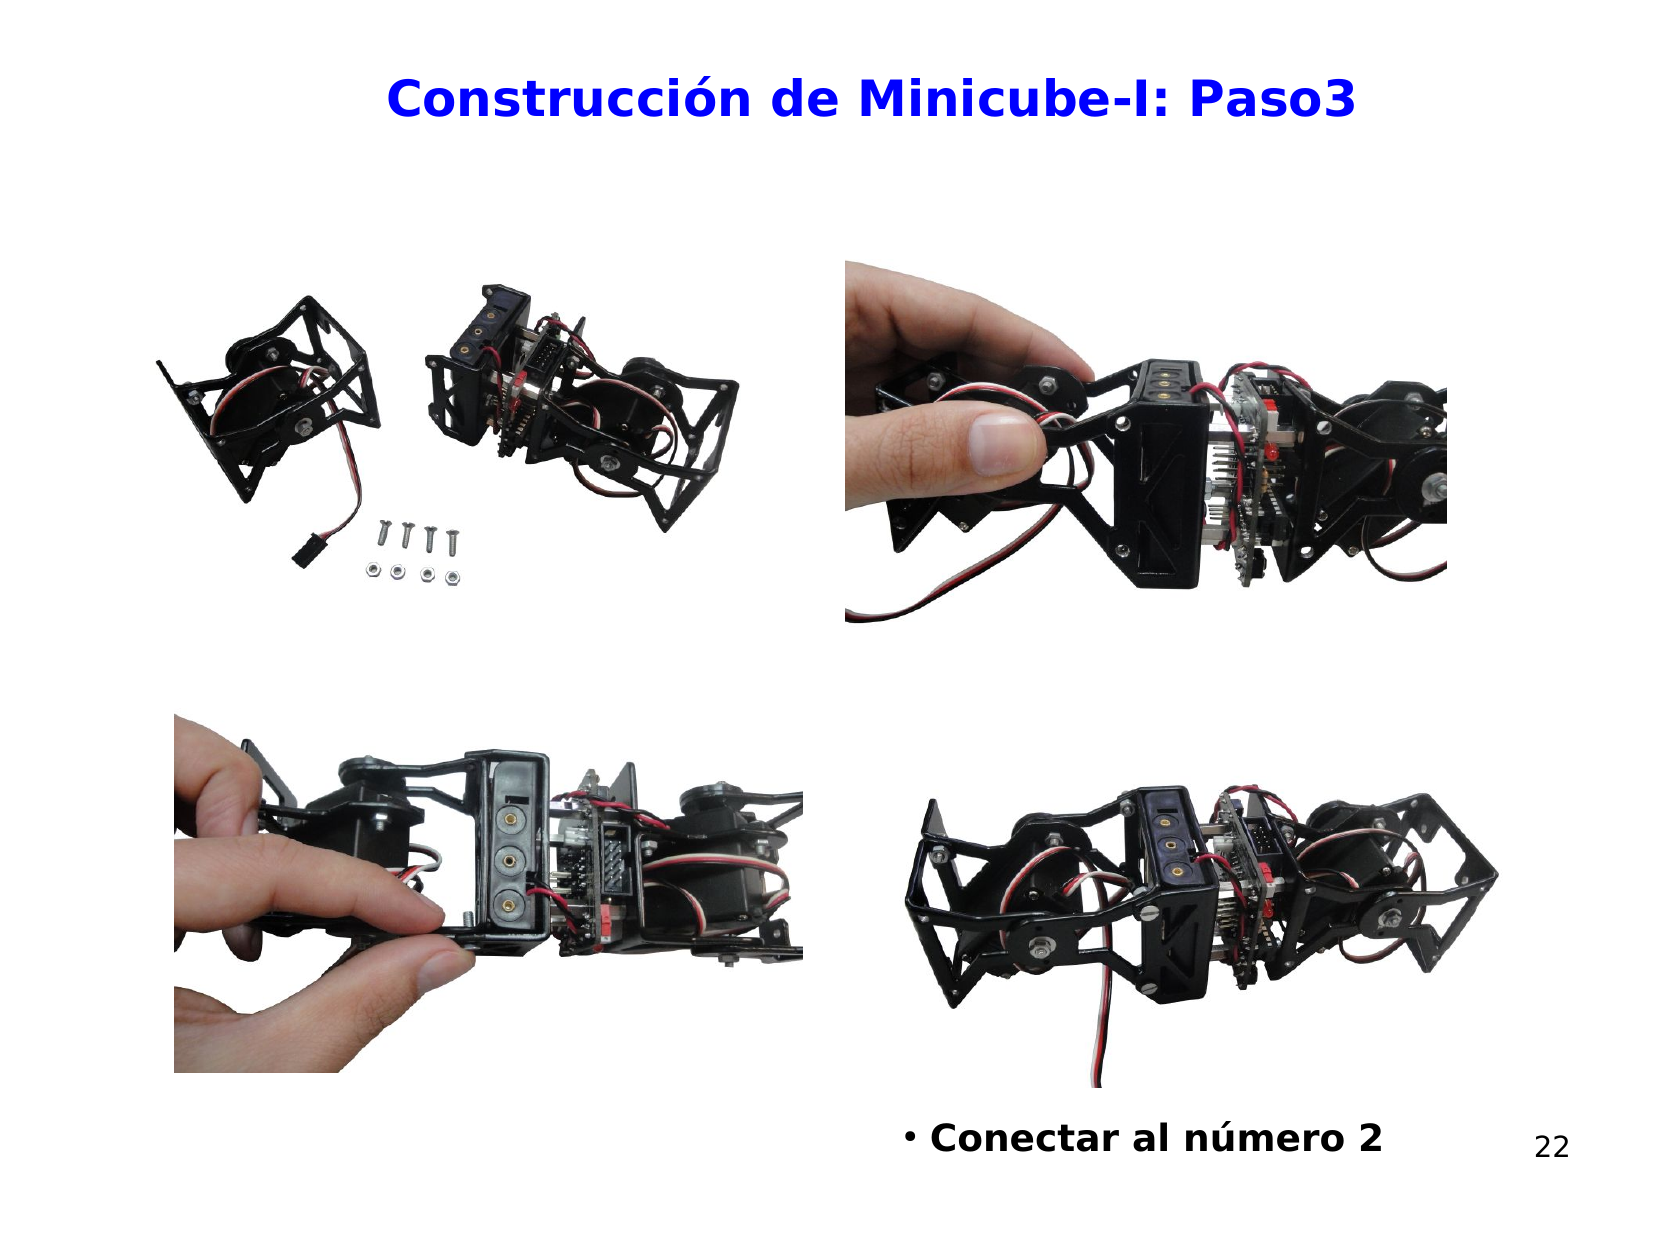

Construcción de Minicube-I: Paso3
 Conectar al número 2
22